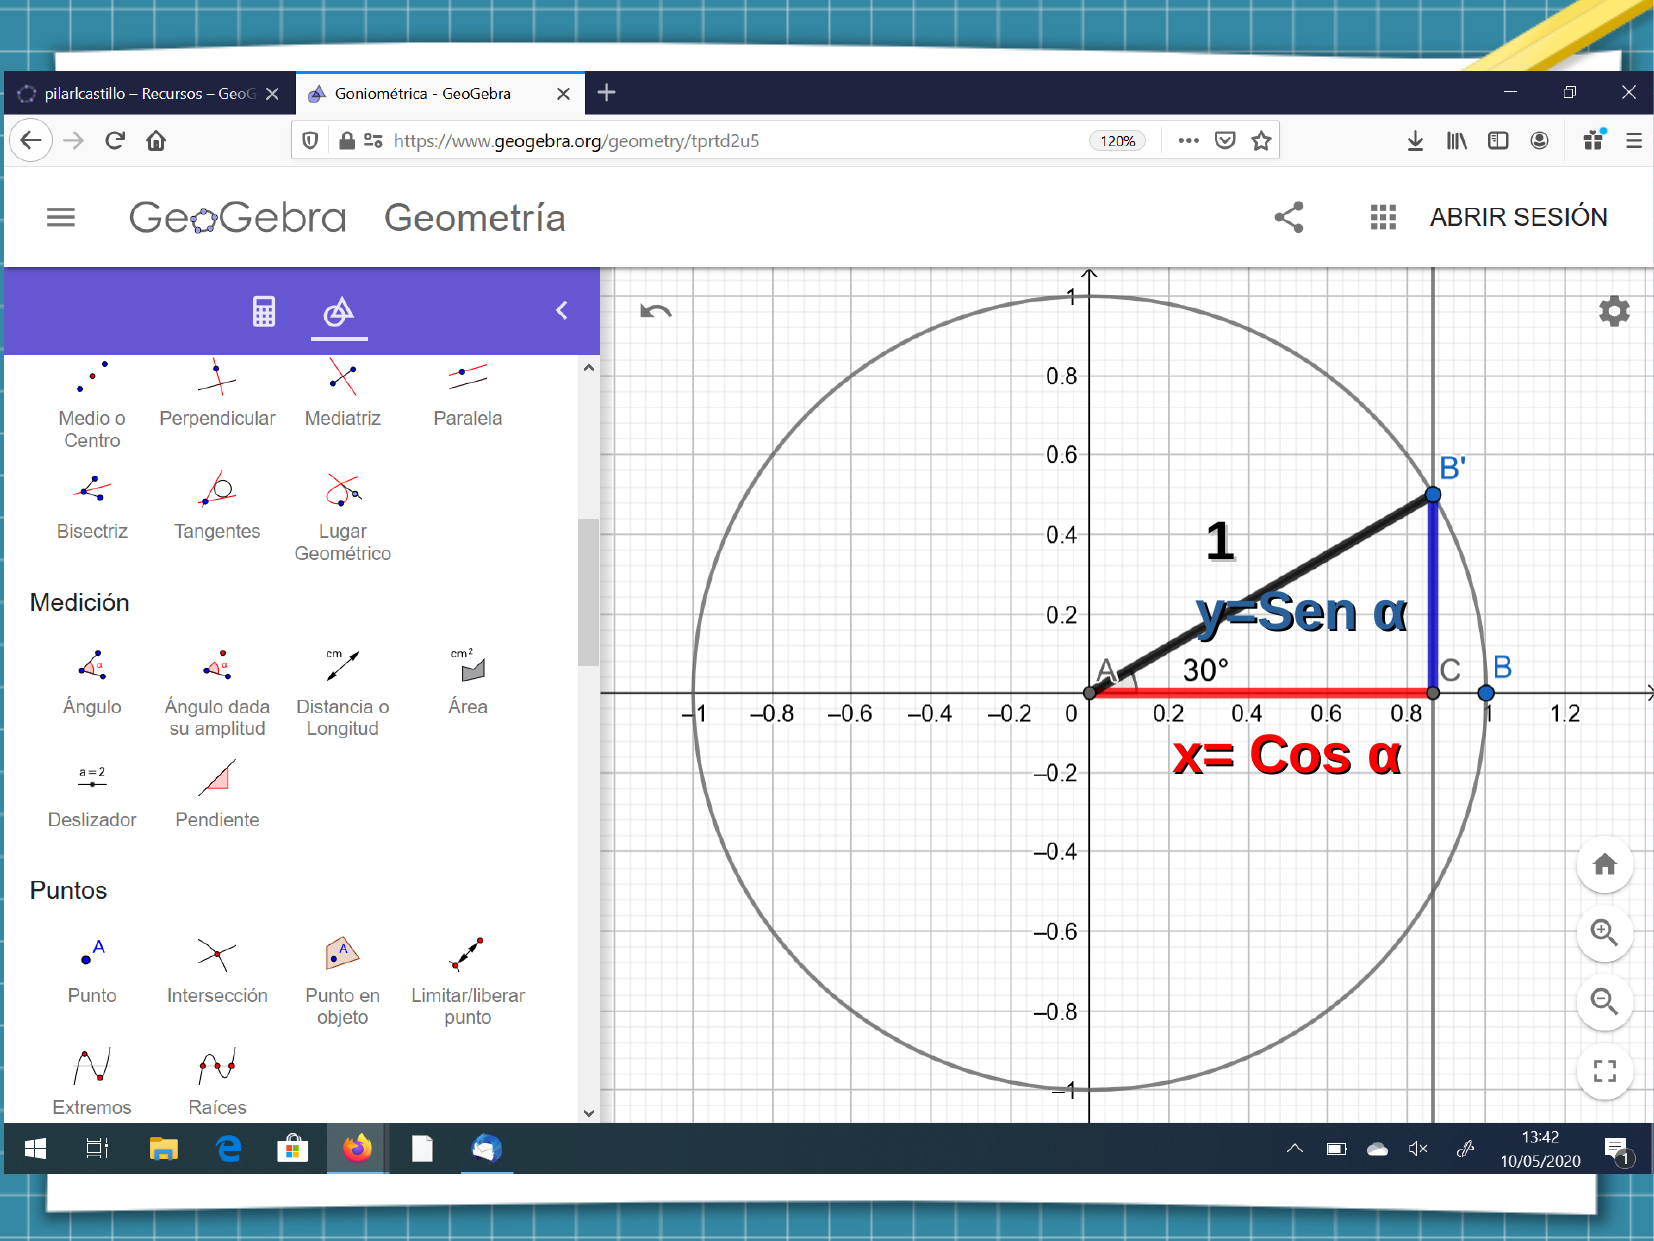

1
CO
y=Sen α
x= Cos α
CC